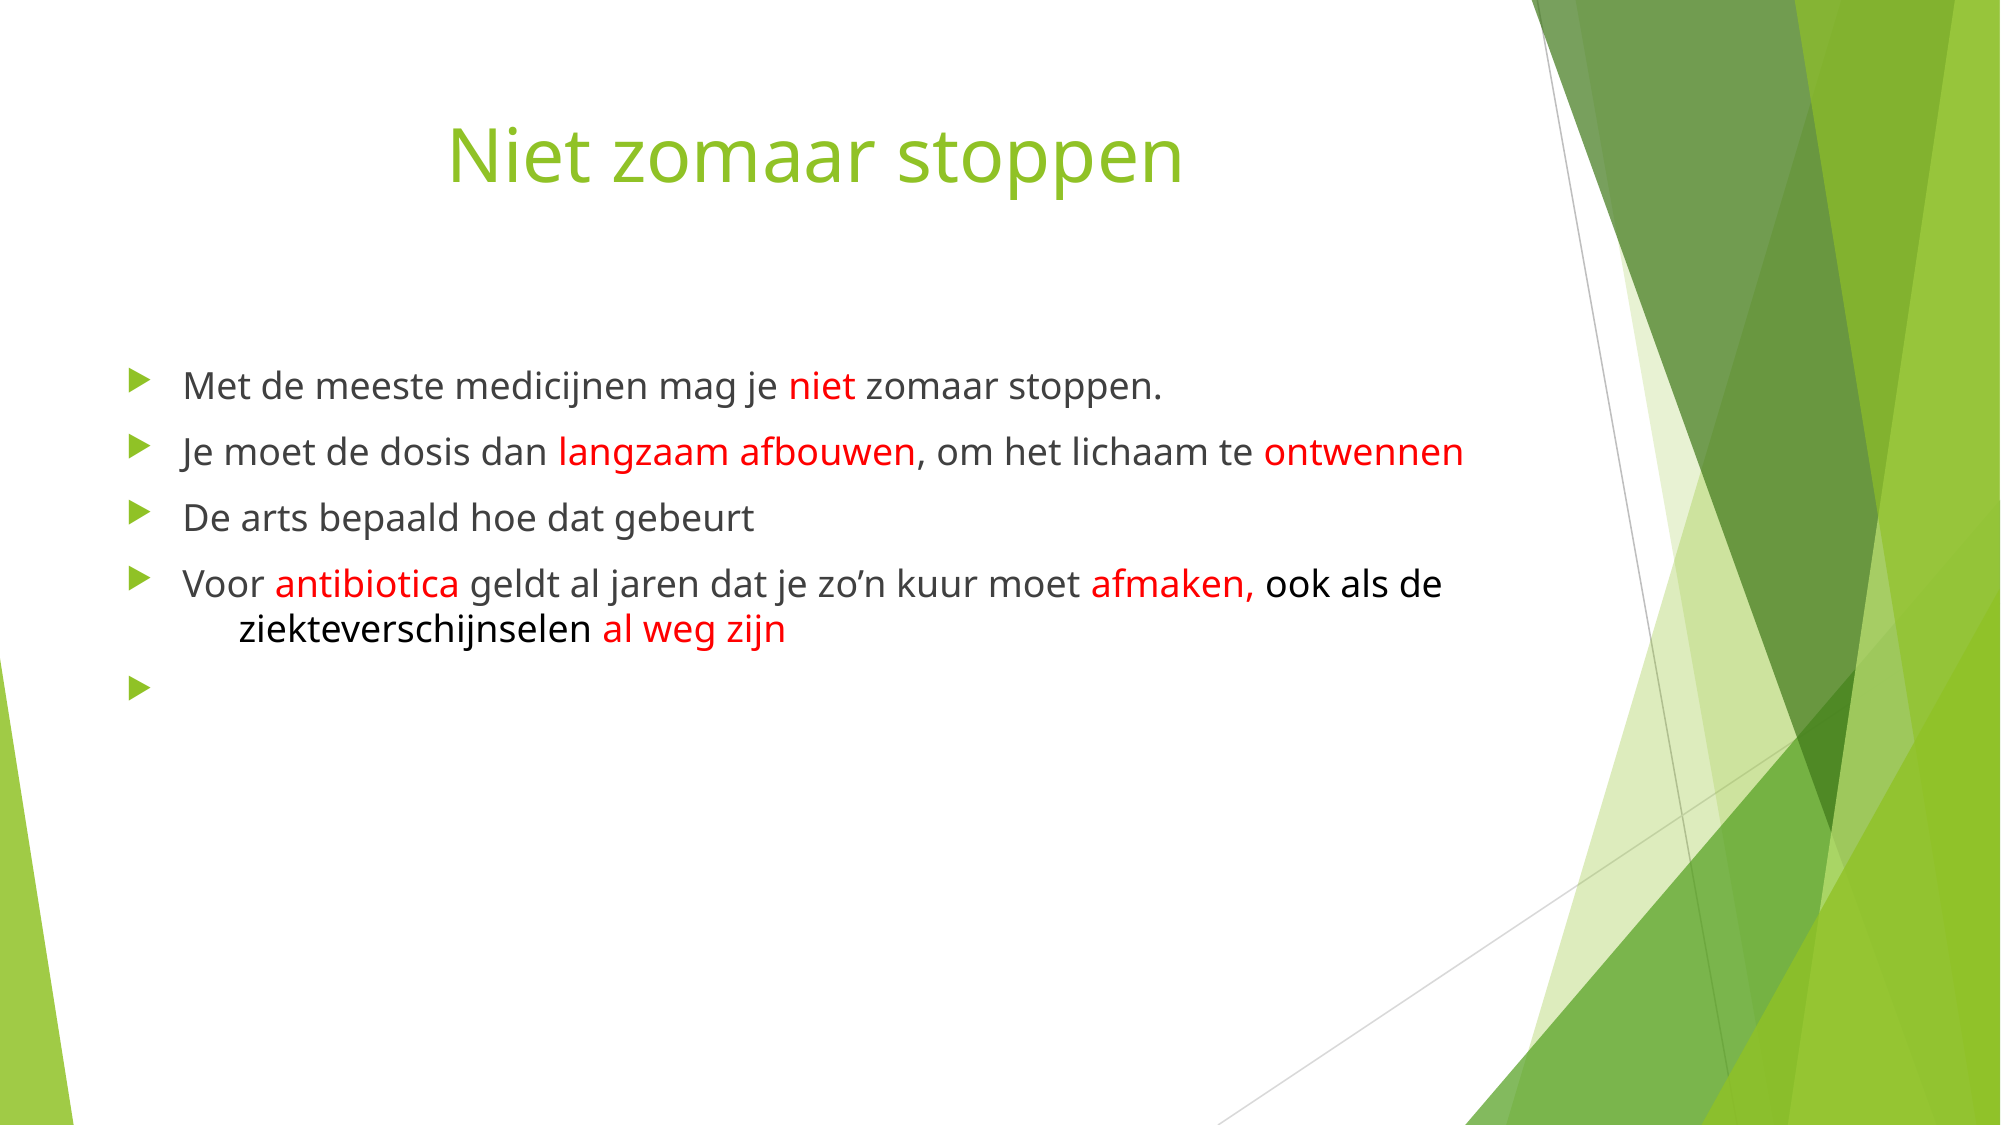

# Niet zomaar stoppen
Met de meeste medicijnen mag je niet zomaar stoppen.
Je moet de dosis dan langzaam afbouwen, om het lichaam te ontwennen
De arts bepaald hoe dat gebeurt
Voor antibiotica geldt al jaren dat je zo’n kuur moet afmaken, ook als de ziekteverschijnselen al weg zijn